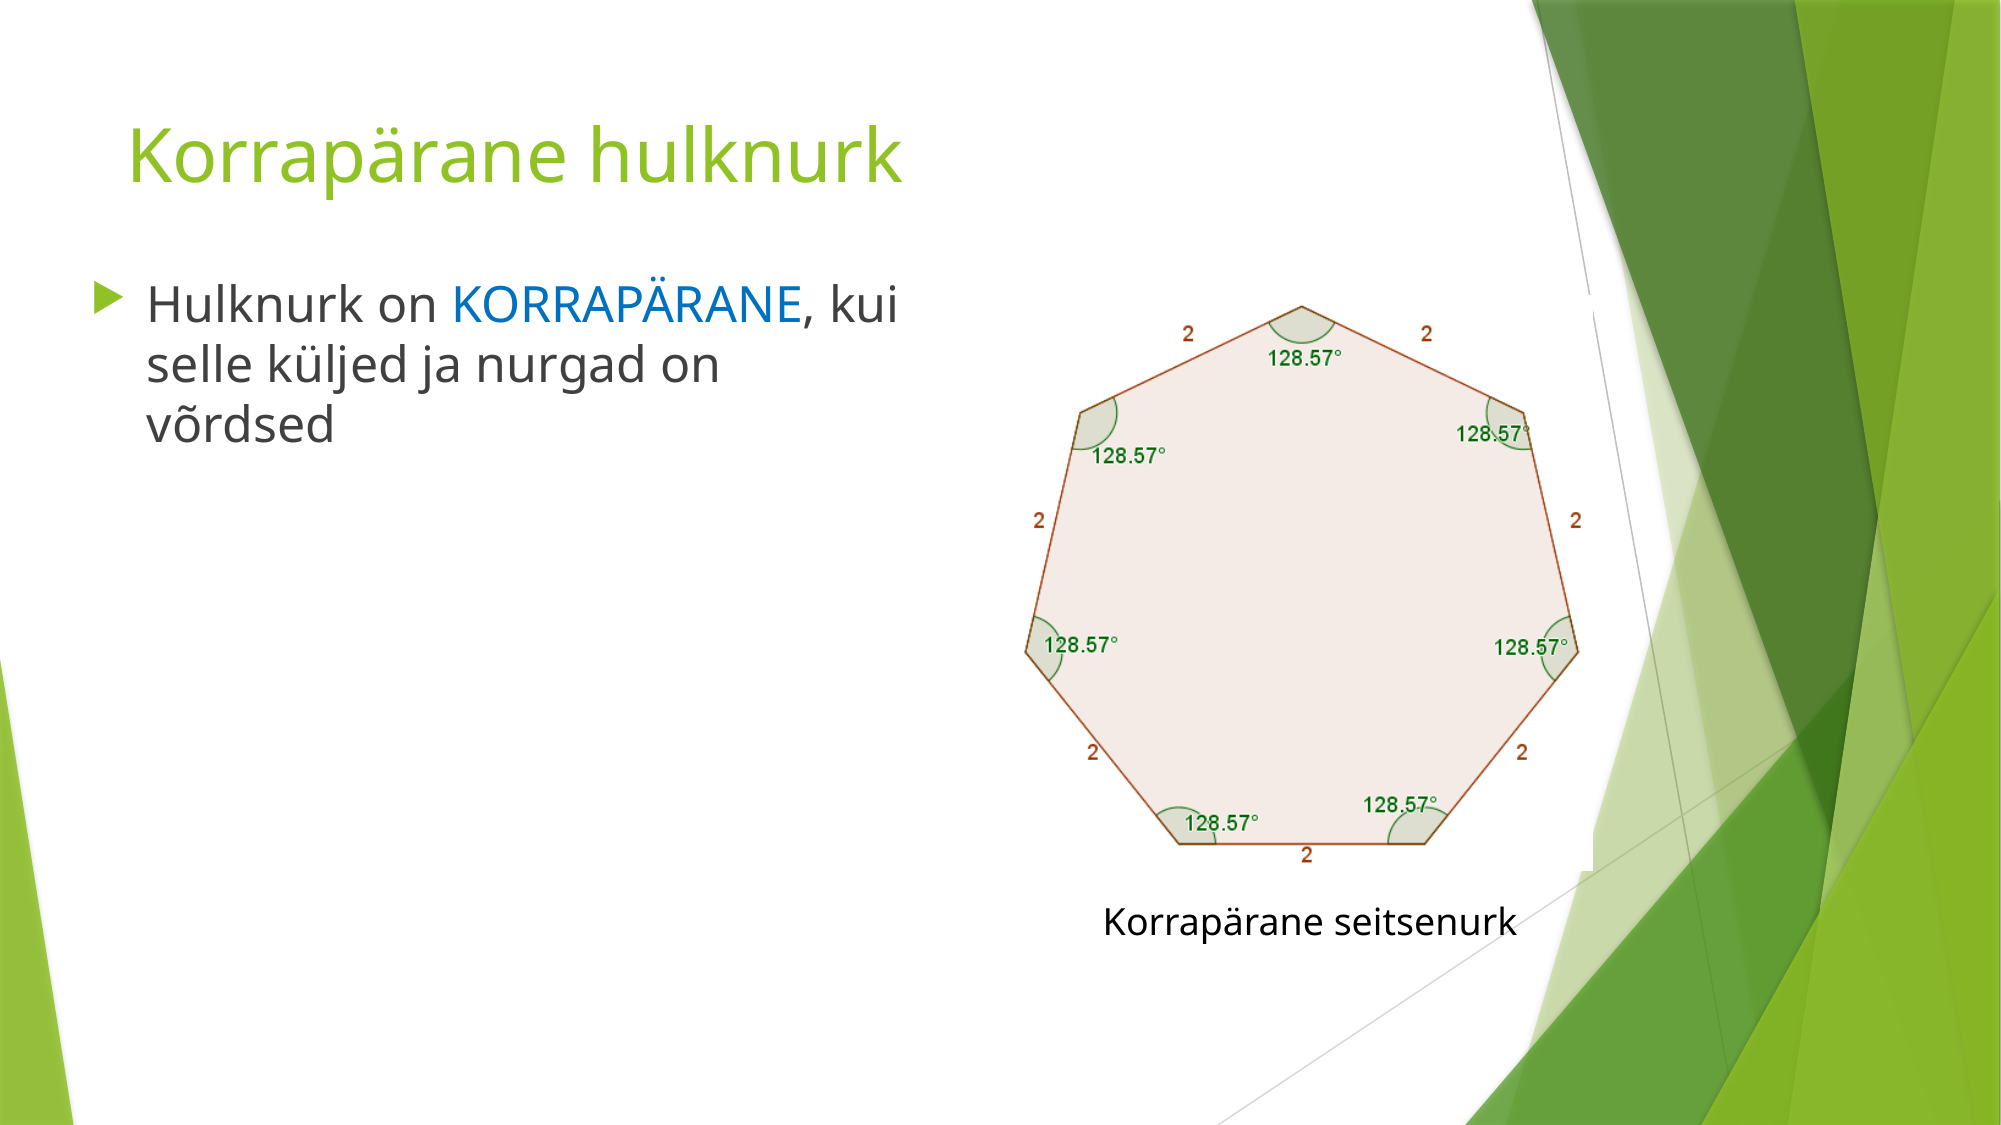

# Korrapärane hulknurk
Hulknurk on KORRAPÄRANE, kui selle küljed ja nurgad on võrdsed
Korrapärane seitsenurk